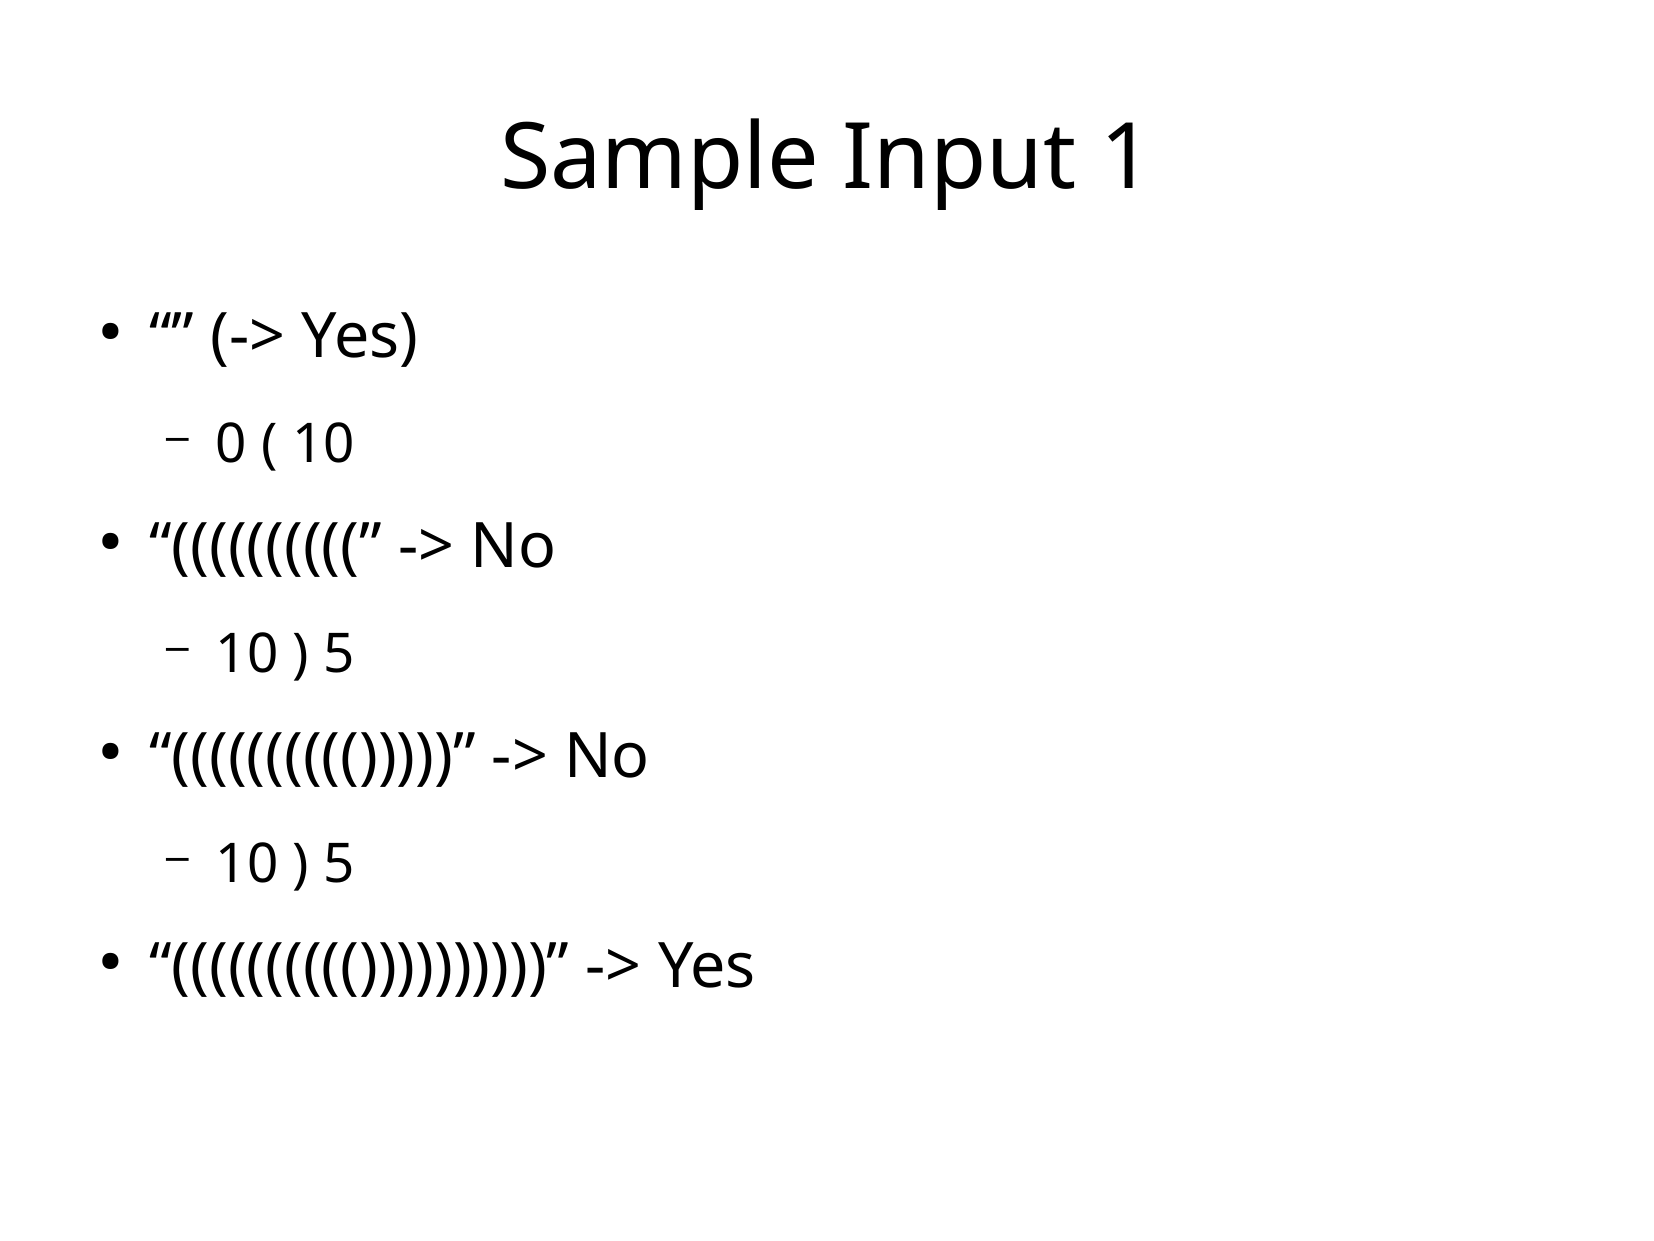

# Sample Input 1
“” (-> Yes)
0 ( 10
“((((((((((” -> No
10 ) 5
“(((((((((()))))” -> No
10 ) 5
“(((((((((())))))))))” -> Yes